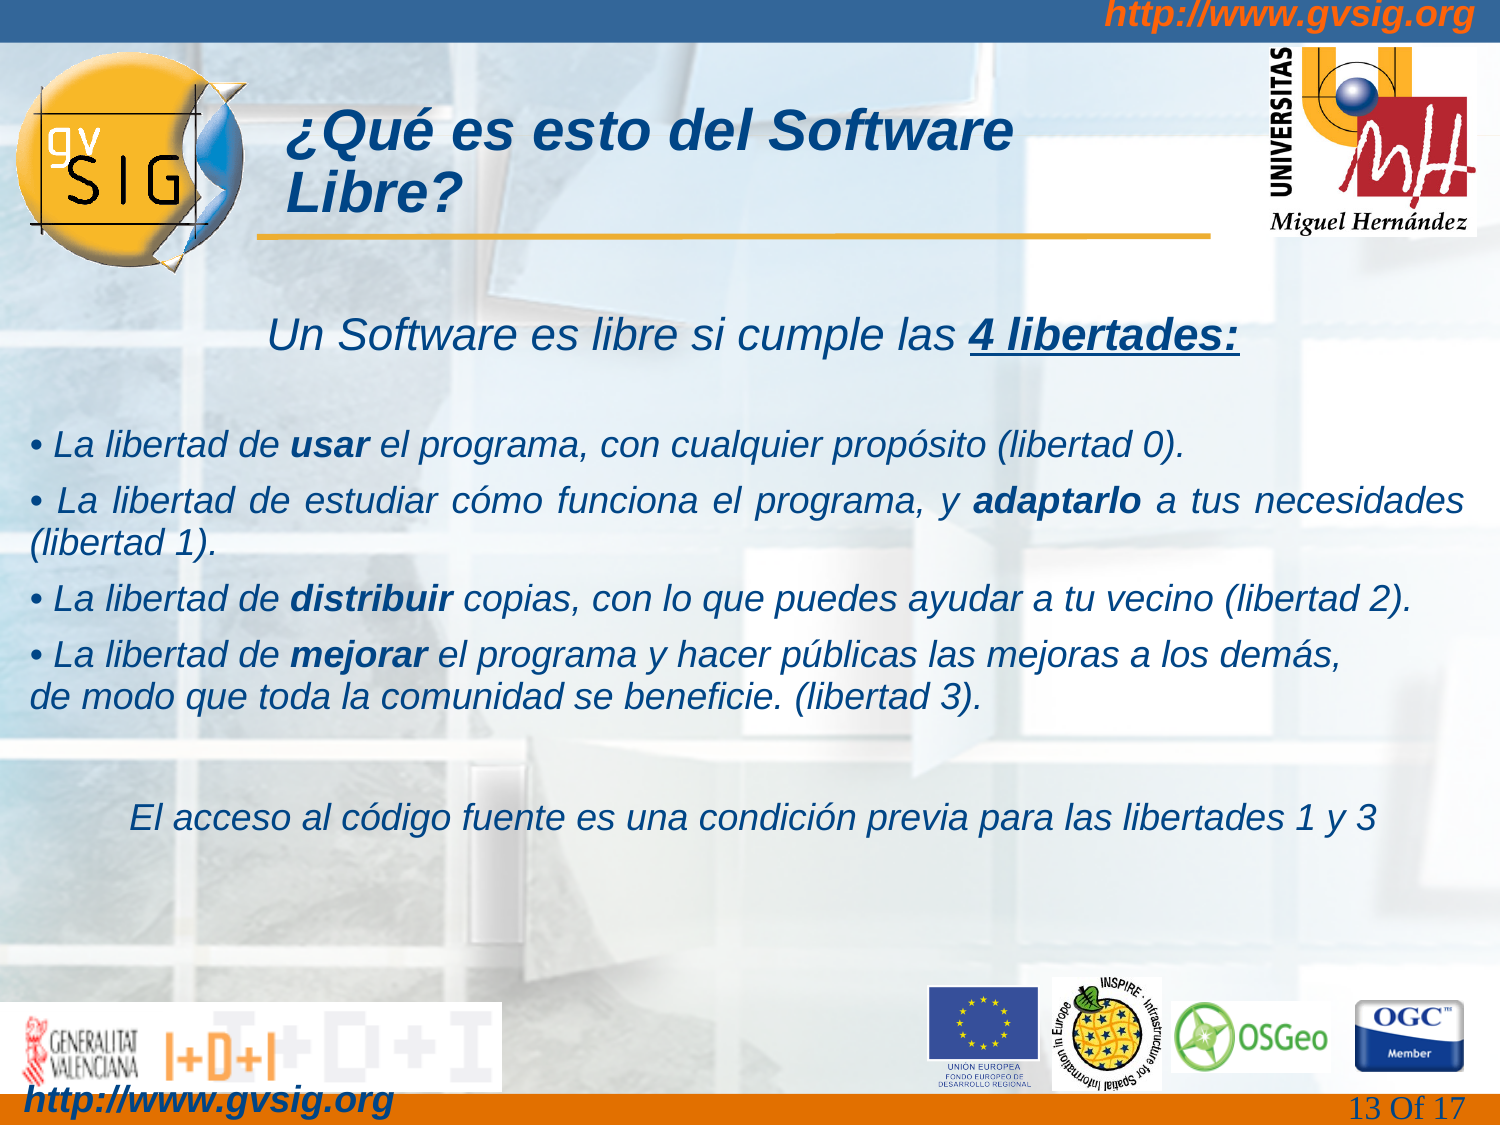

¿Qué es esto del Software Libre?
Un Software es libre si cumple las 4 libertades:
• La libertad de usar el programa, con cualquier propósito (libertad 0).
• La libertad de estudiar cómo funciona el programa, y adaptarlo a tus necesidades (libertad 1).
• La libertad de distribuir copias, con lo que puedes ayudar a tu vecino (libertad 2).
• La libertad de mejorar el programa y hacer públicas las mejoras a los demás,
de modo que toda la comunidad se beneficie. (libertad 3).
El acceso al código fuente es una condición previa para las libertades 1 y 3
13